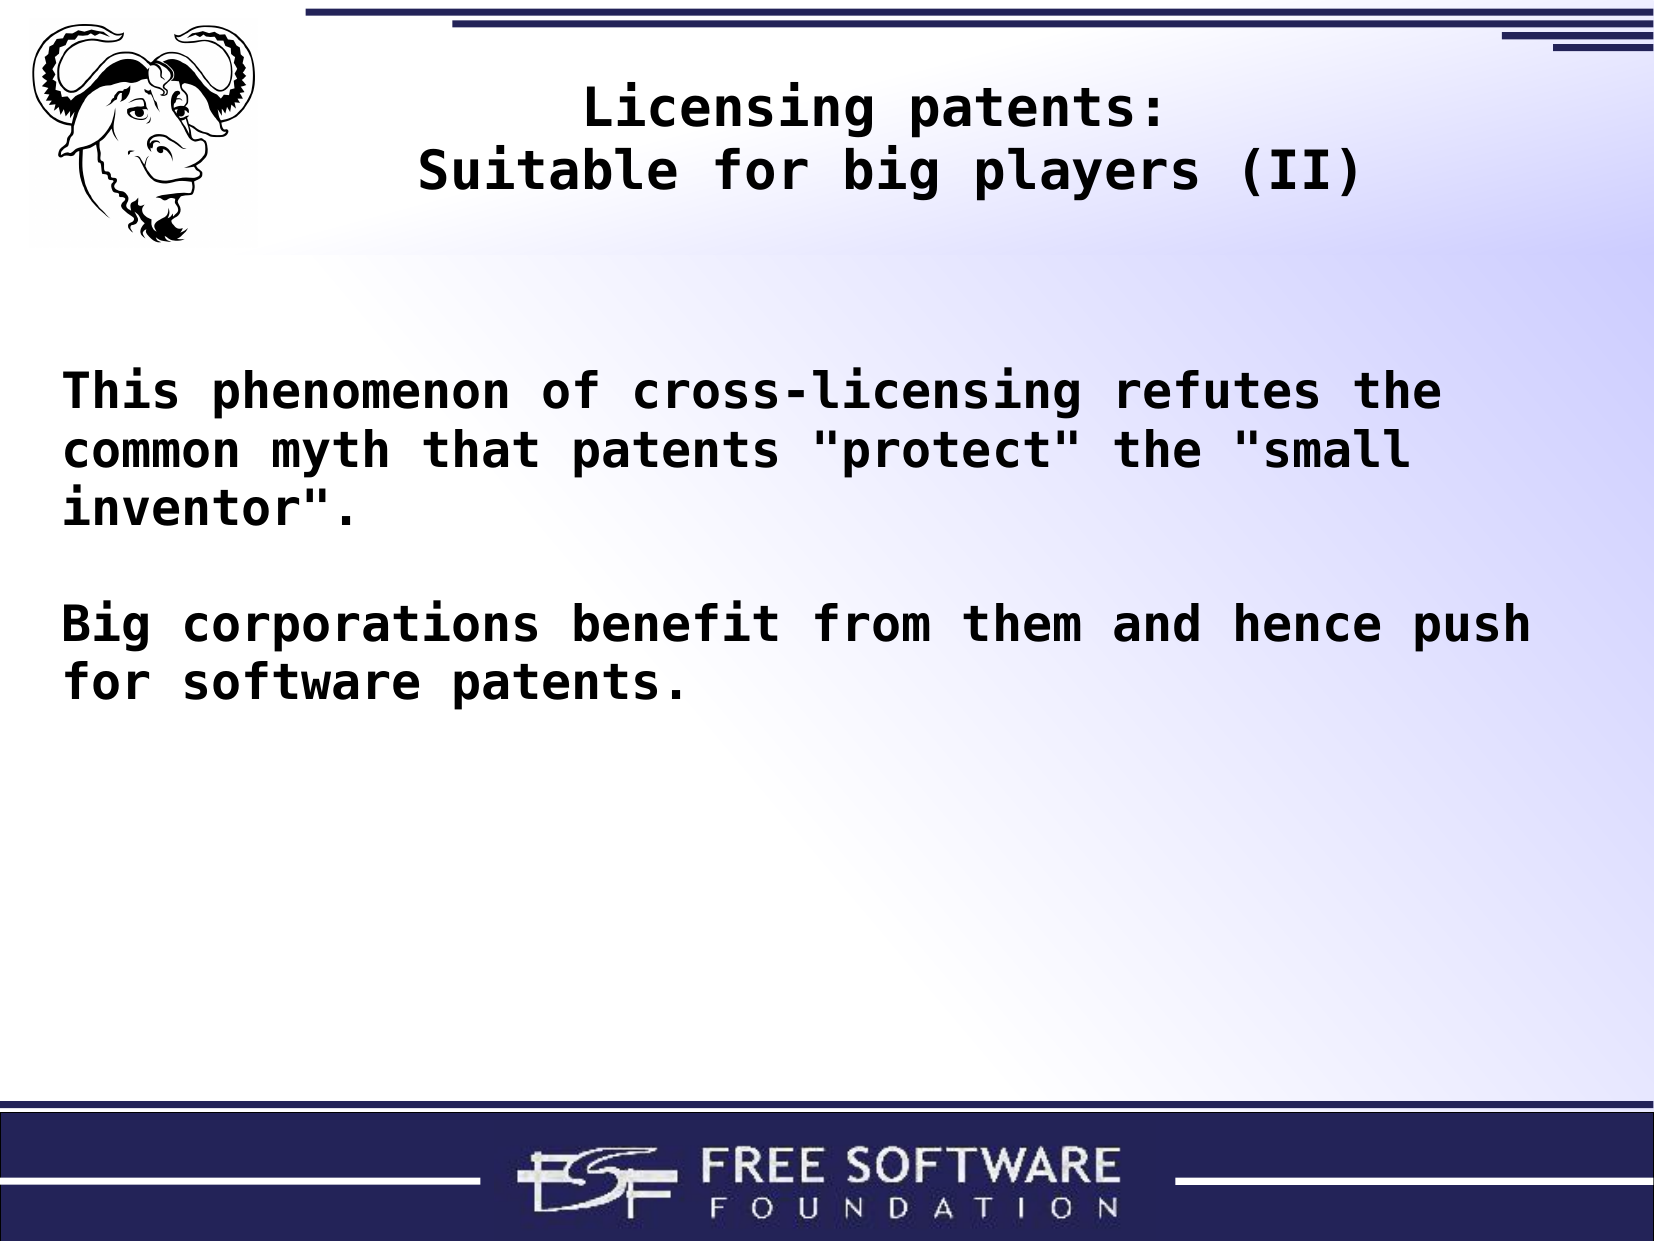

Licensing patents:
Suitable for big players (II)
This phenomenon of cross-licensing refutes the common myth that patents "protect" the "small inventor".
Big corporations benefit from them and hence push for software patents.